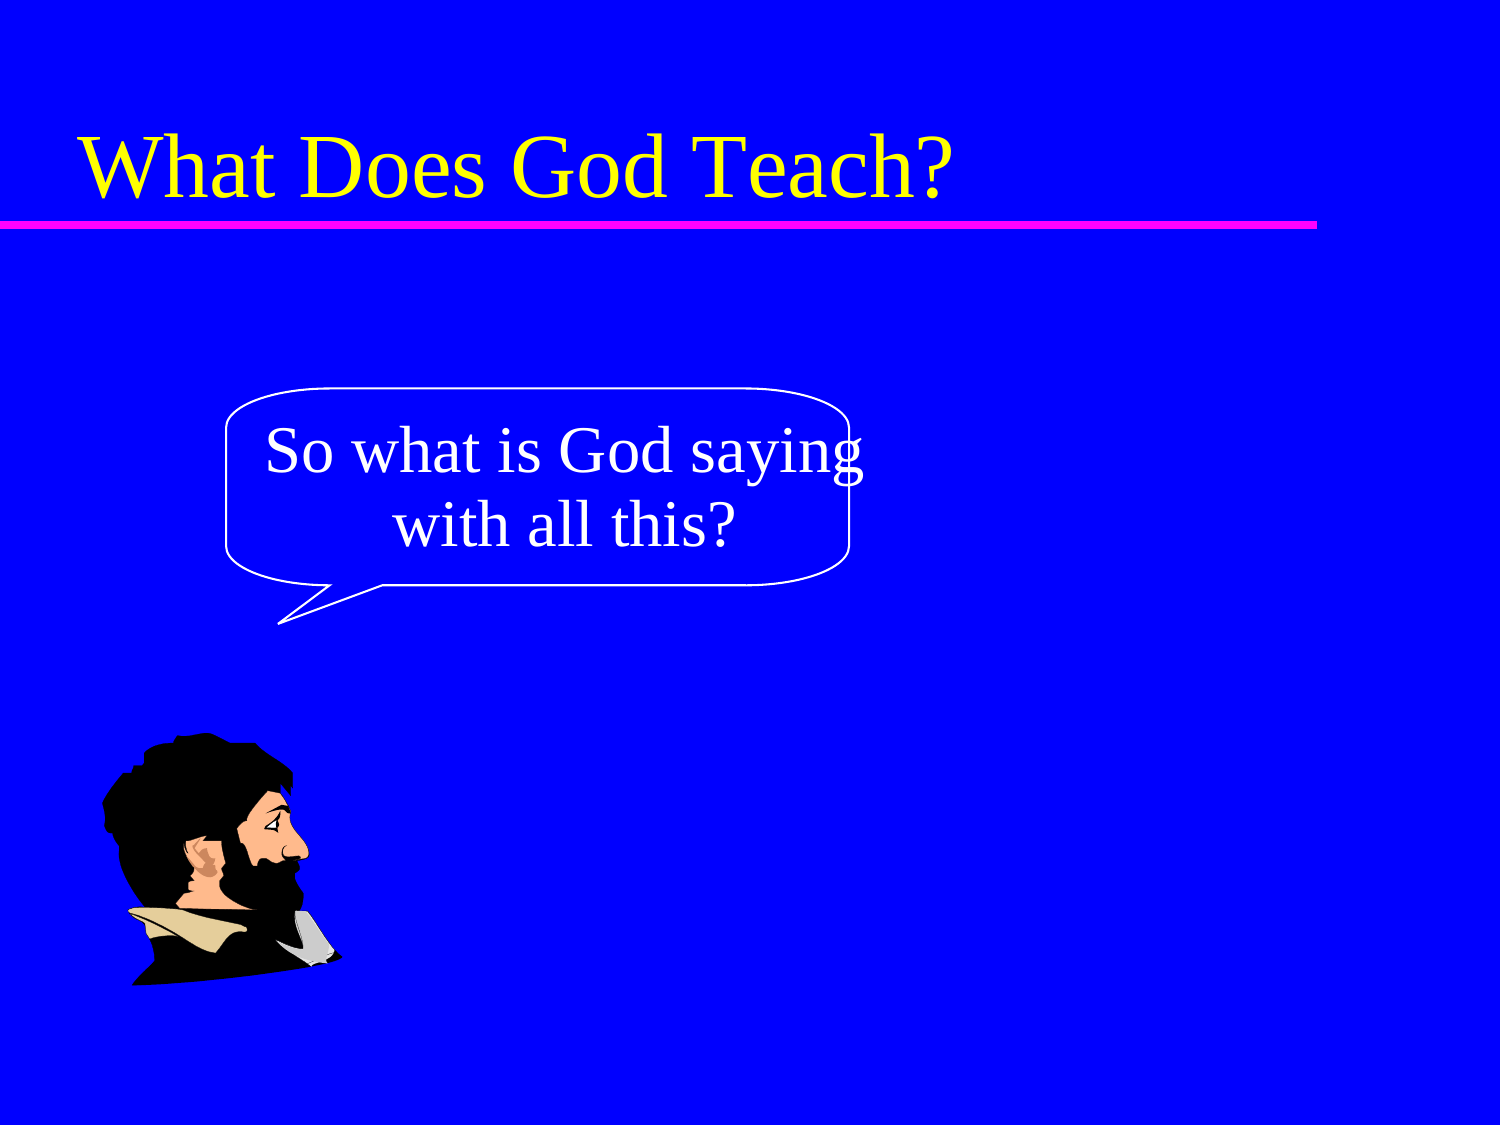

# What Does God Teach?
So what is God saying
with all this?